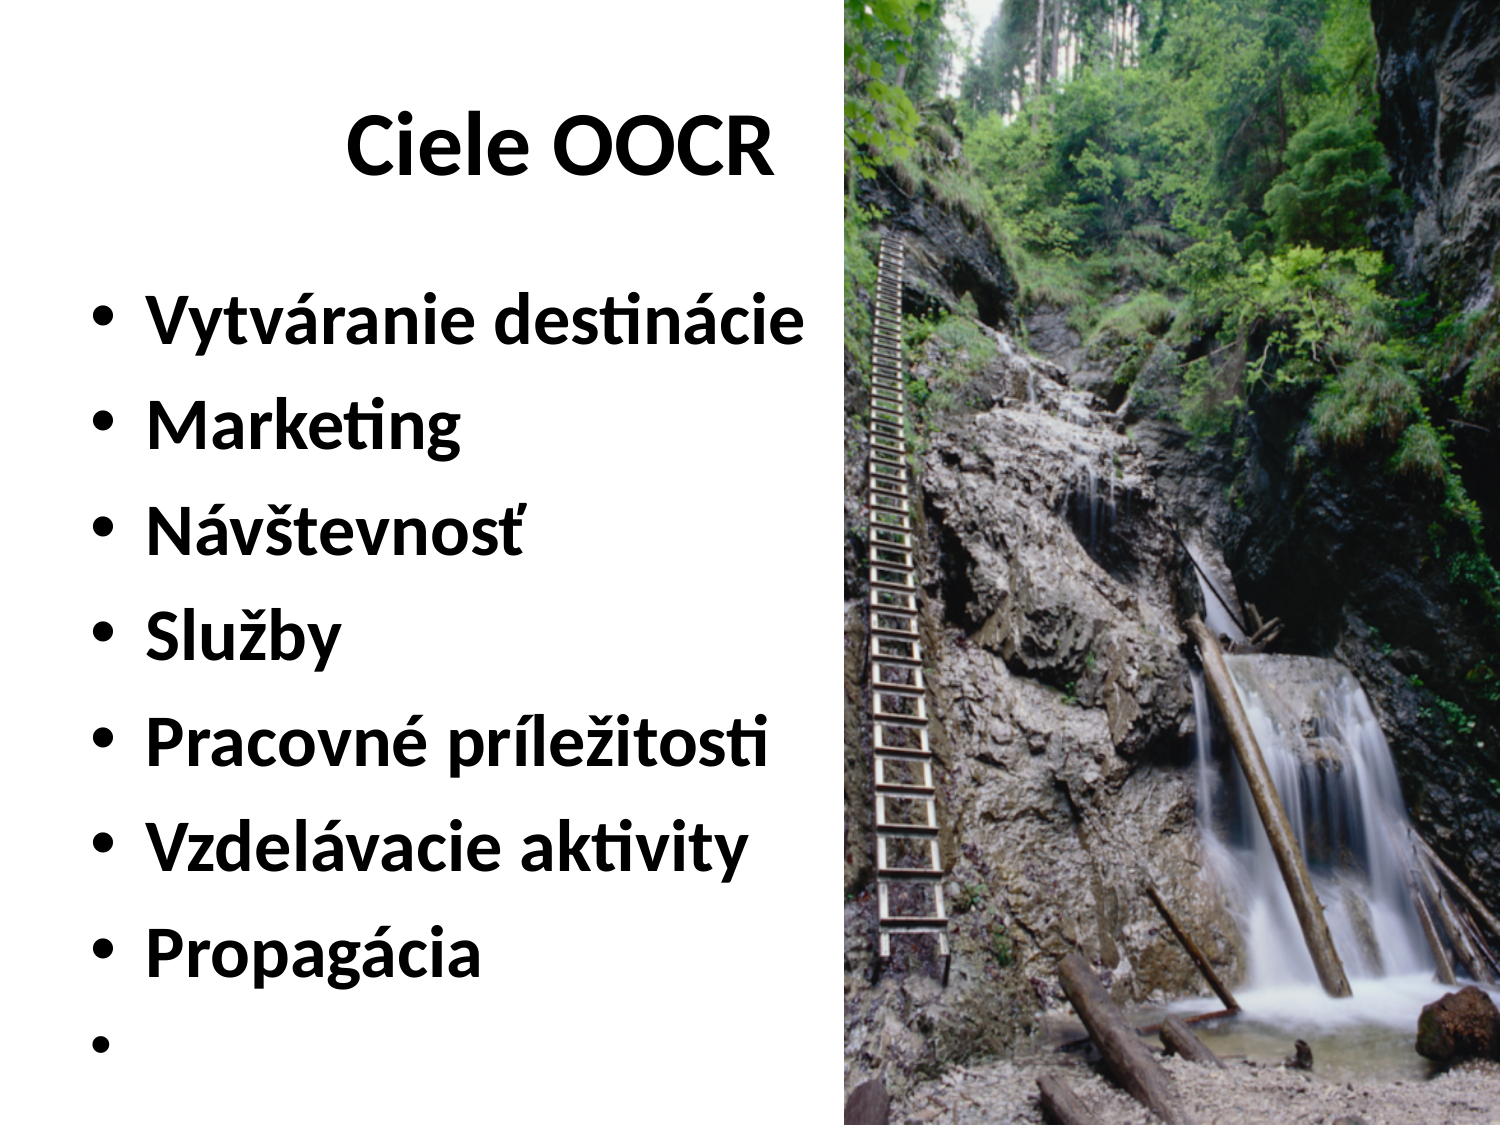

# Ciele OOCR
Vytváranie destinácie
Marketing
Návštevnosť
Služby
Pracovné príležitosti
Vzdelávacie aktivity
Propagácia